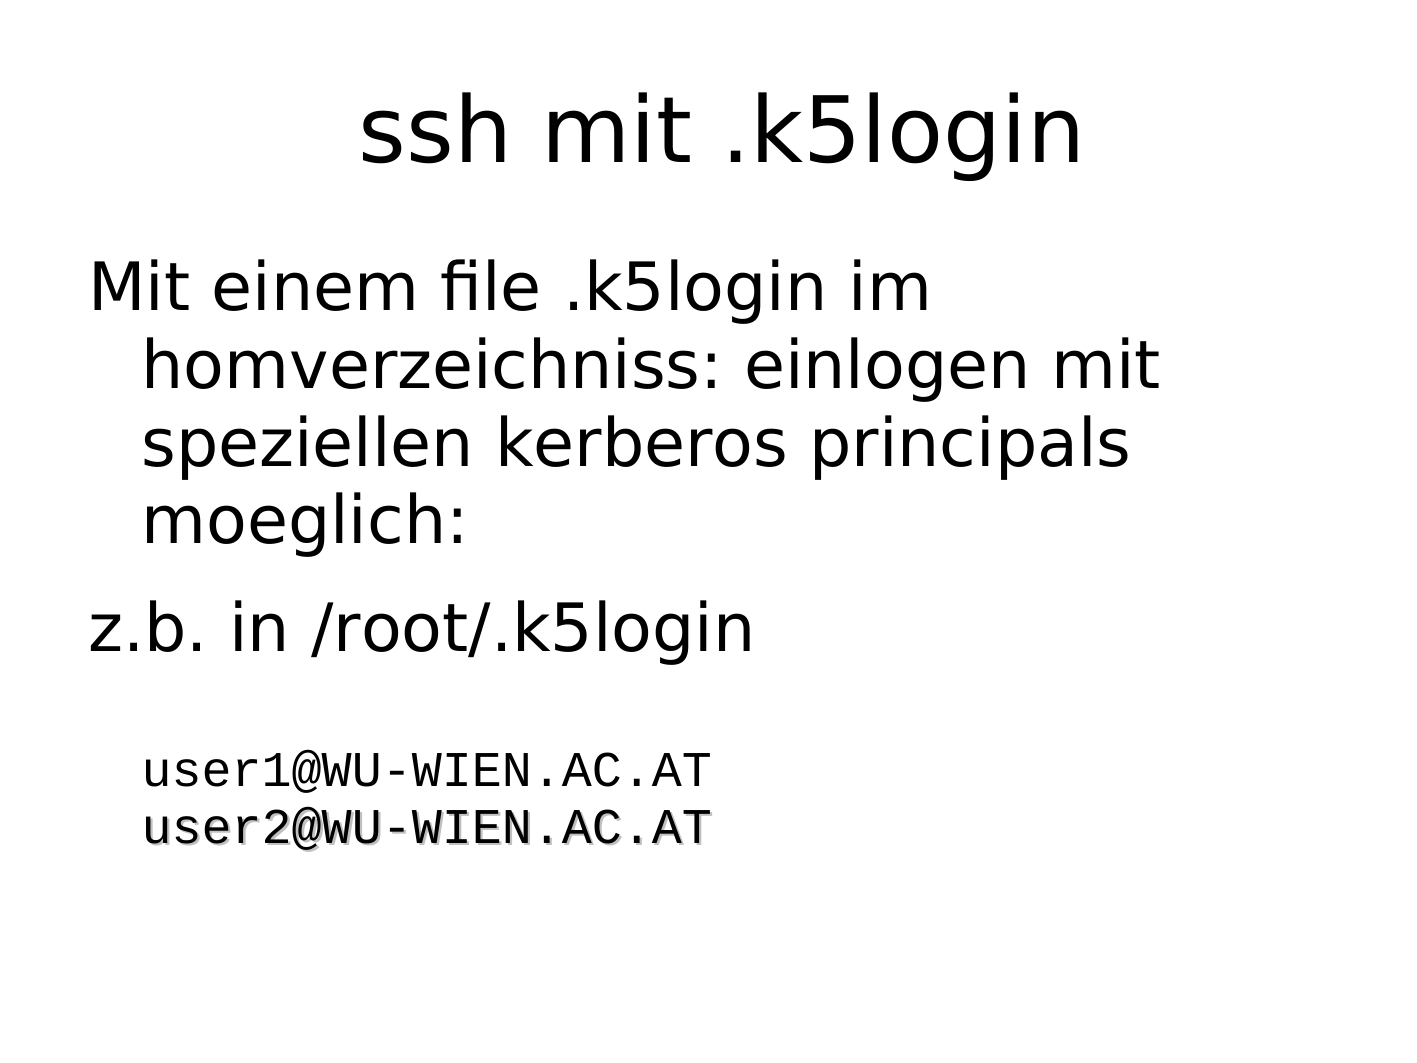

# ssh mit .k5login
Mit einem file .k5login im homverzeichniss: einlogen mit speziellen kerberos principals moeglich:
z.b. in /root/.k5login
user1@WU-WIEN.AC.AT
user2@WU-WIEN.AC.AT